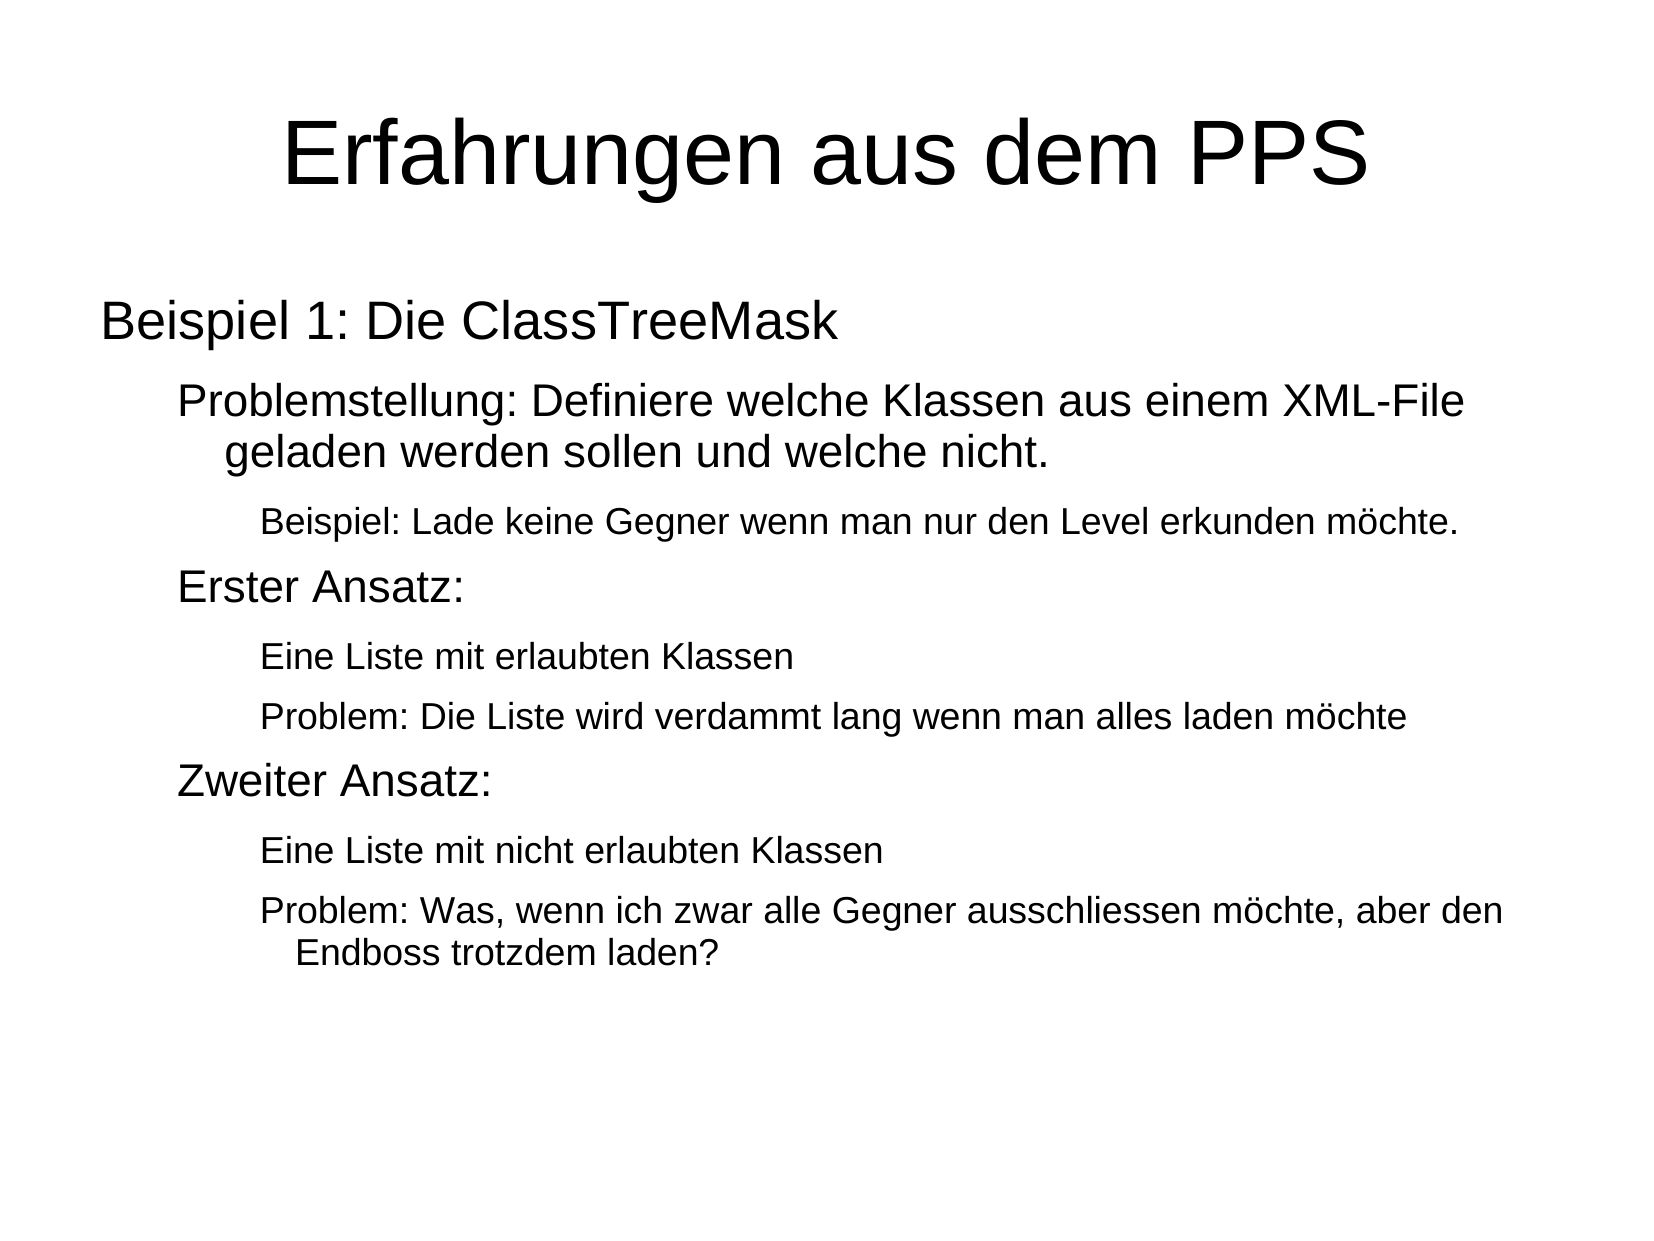

# Erfahrungen aus dem PPS
Beispiel 1: Die ClassTreeMask
Problemstellung: Definiere welche Klassen aus einem XML-File geladen werden sollen und welche nicht.
Beispiel: Lade keine Gegner wenn man nur den Level erkunden möchte.
Erster Ansatz:
Eine Liste mit erlaubten Klassen
Problem: Die Liste wird verdammt lang wenn man alles laden möchte
Zweiter Ansatz:
Eine Liste mit nicht erlaubten Klassen
Problem: Was, wenn ich zwar alle Gegner ausschliessen möchte, aber den Endboss trotzdem laden?